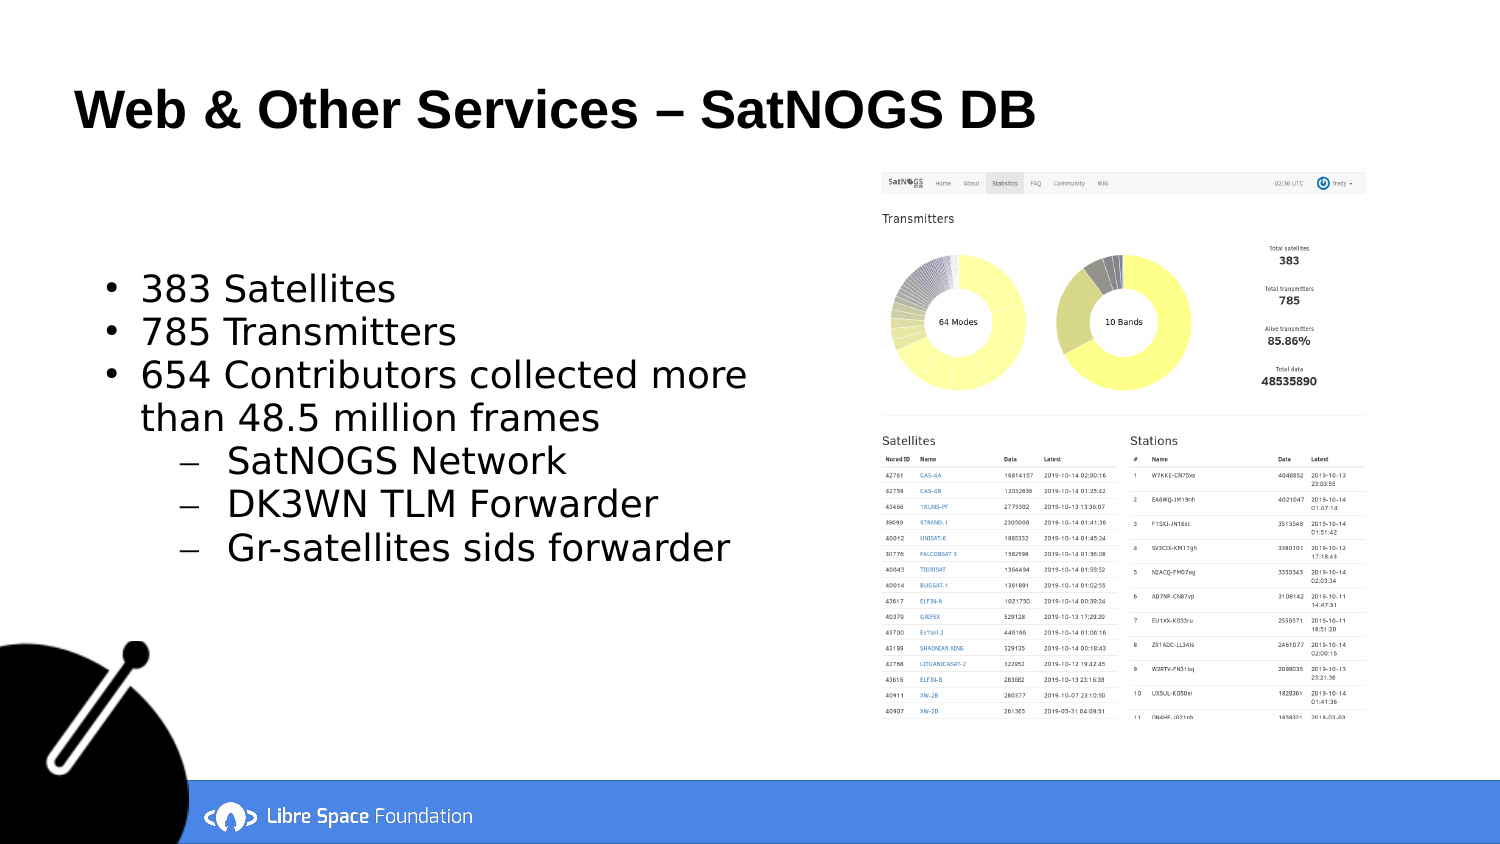

# Web & Other Services – SatNOGS DB
383 Satellites
785 Transmitters
654 Contributors collected more than 48.5 million frames
SatNOGS Network
DK3WN TLM Forwarder
Gr-satellites sids forwarder